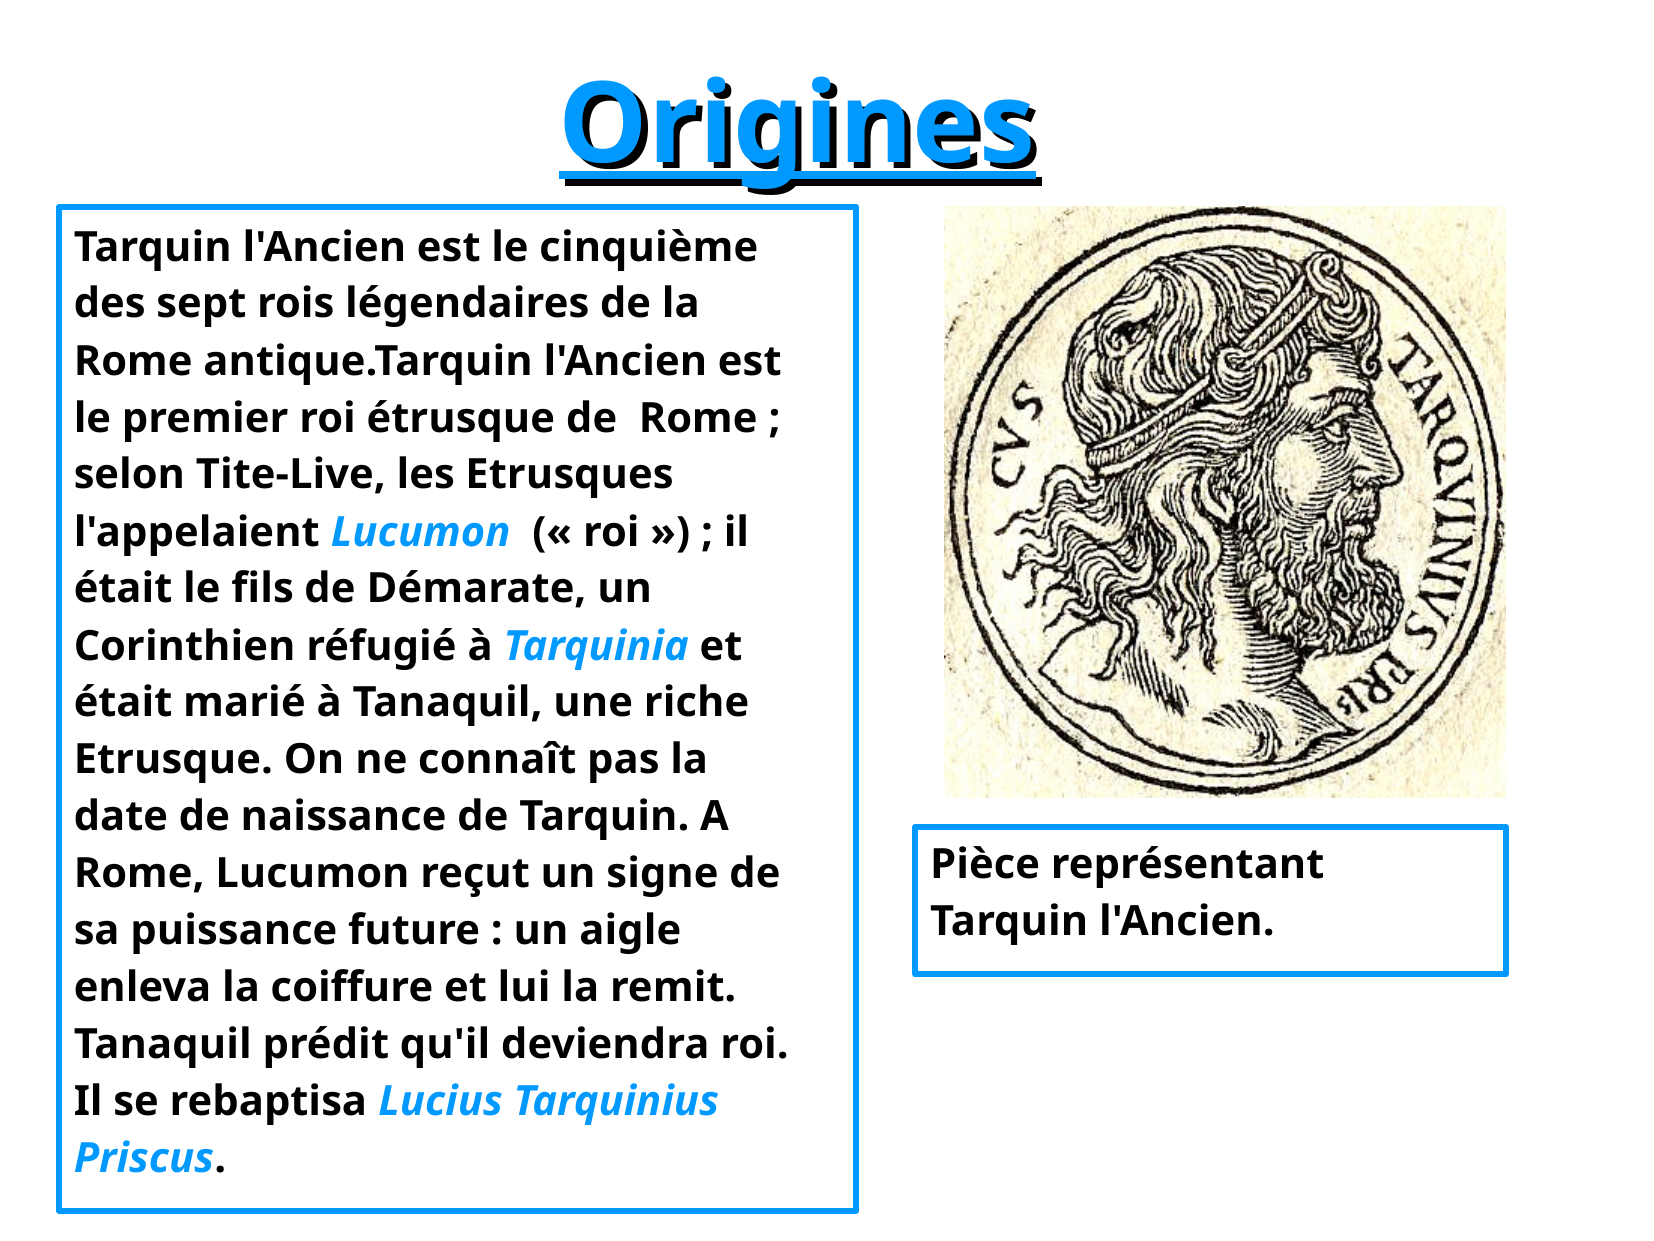

Origines
Tarquin l'Ancien est le cinquième des sept rois légendaires de la Rome antique.Tarquin l'Ancien est le premier roi étrusque de Rome ; selon Tite-Live, les Etrusques l'appelaient Lucumon (« roi ») ; il était le fils de Démarate, un Corinthien réfugié à Tarquinia et était marié à Tanaquil, une riche Etrusque. On ne connaît pas la date de naissance de Tarquin. A Rome, Lucumon reçut un signe de sa puissance future : un aigle enleva la coiffure et lui la remit. Tanaquil prédit qu'il deviendra roi. Il se rebaptisa Lucius Tarquinius Priscus.
Pièce représentant Tarquin l'Ancien.